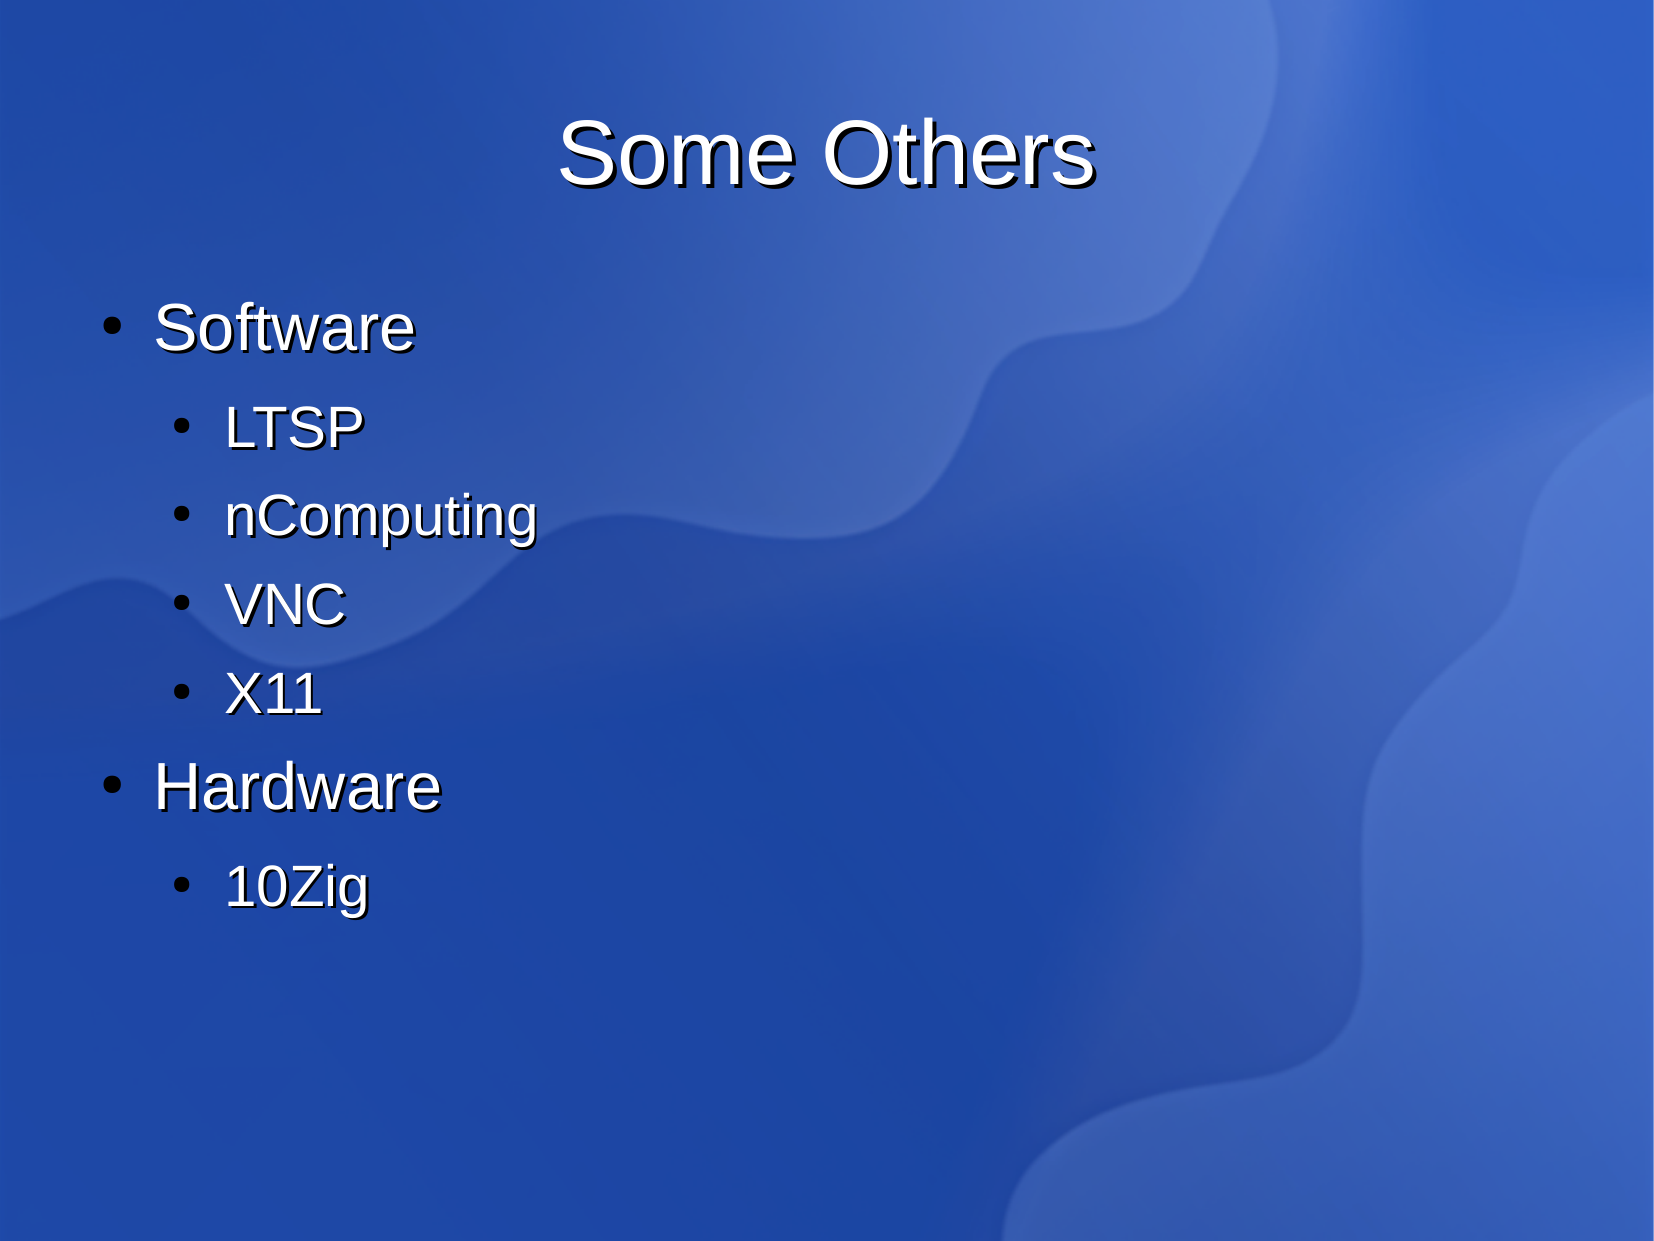

# Some Others
Software
LTSP
nComputing
VNC
X11
Hardware
10Zig